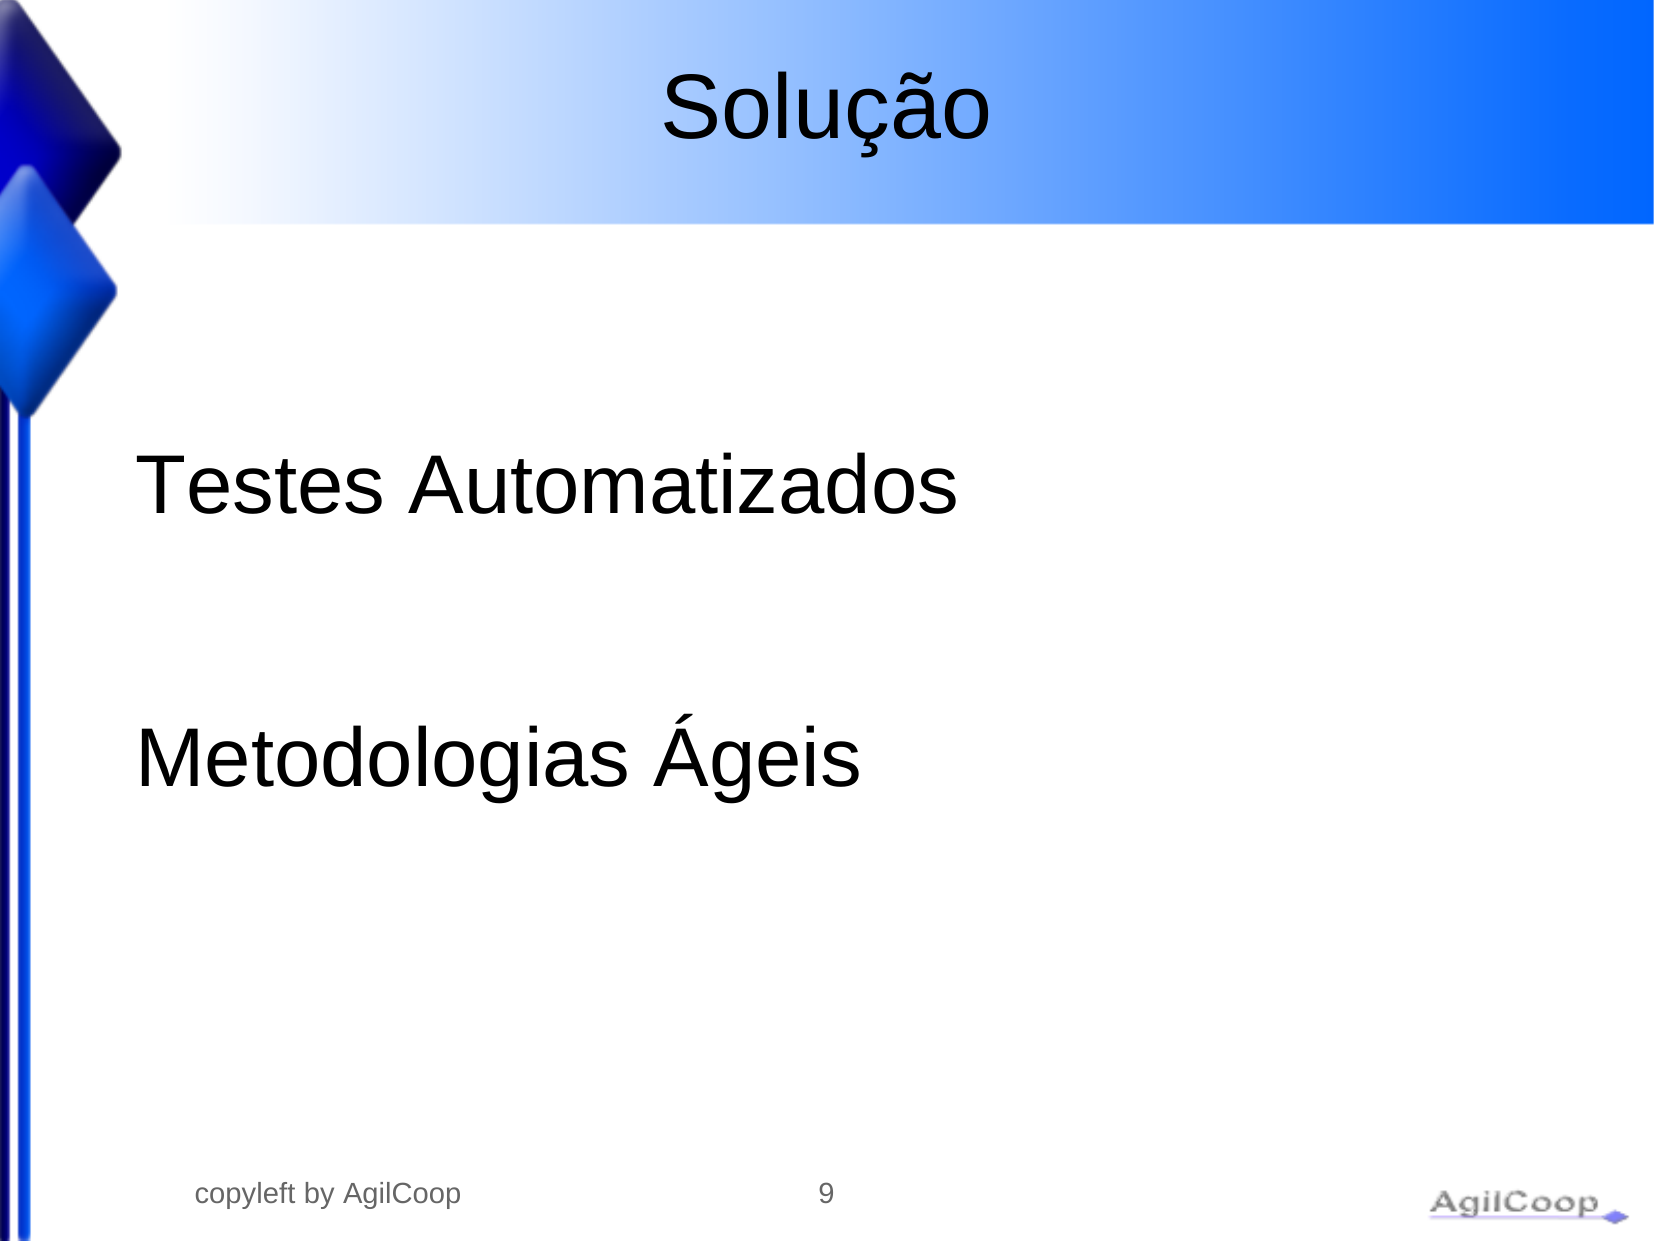

# Solução
Testes Automatizados
Metodologias Ágeis
copyleft by AgilCoop
9